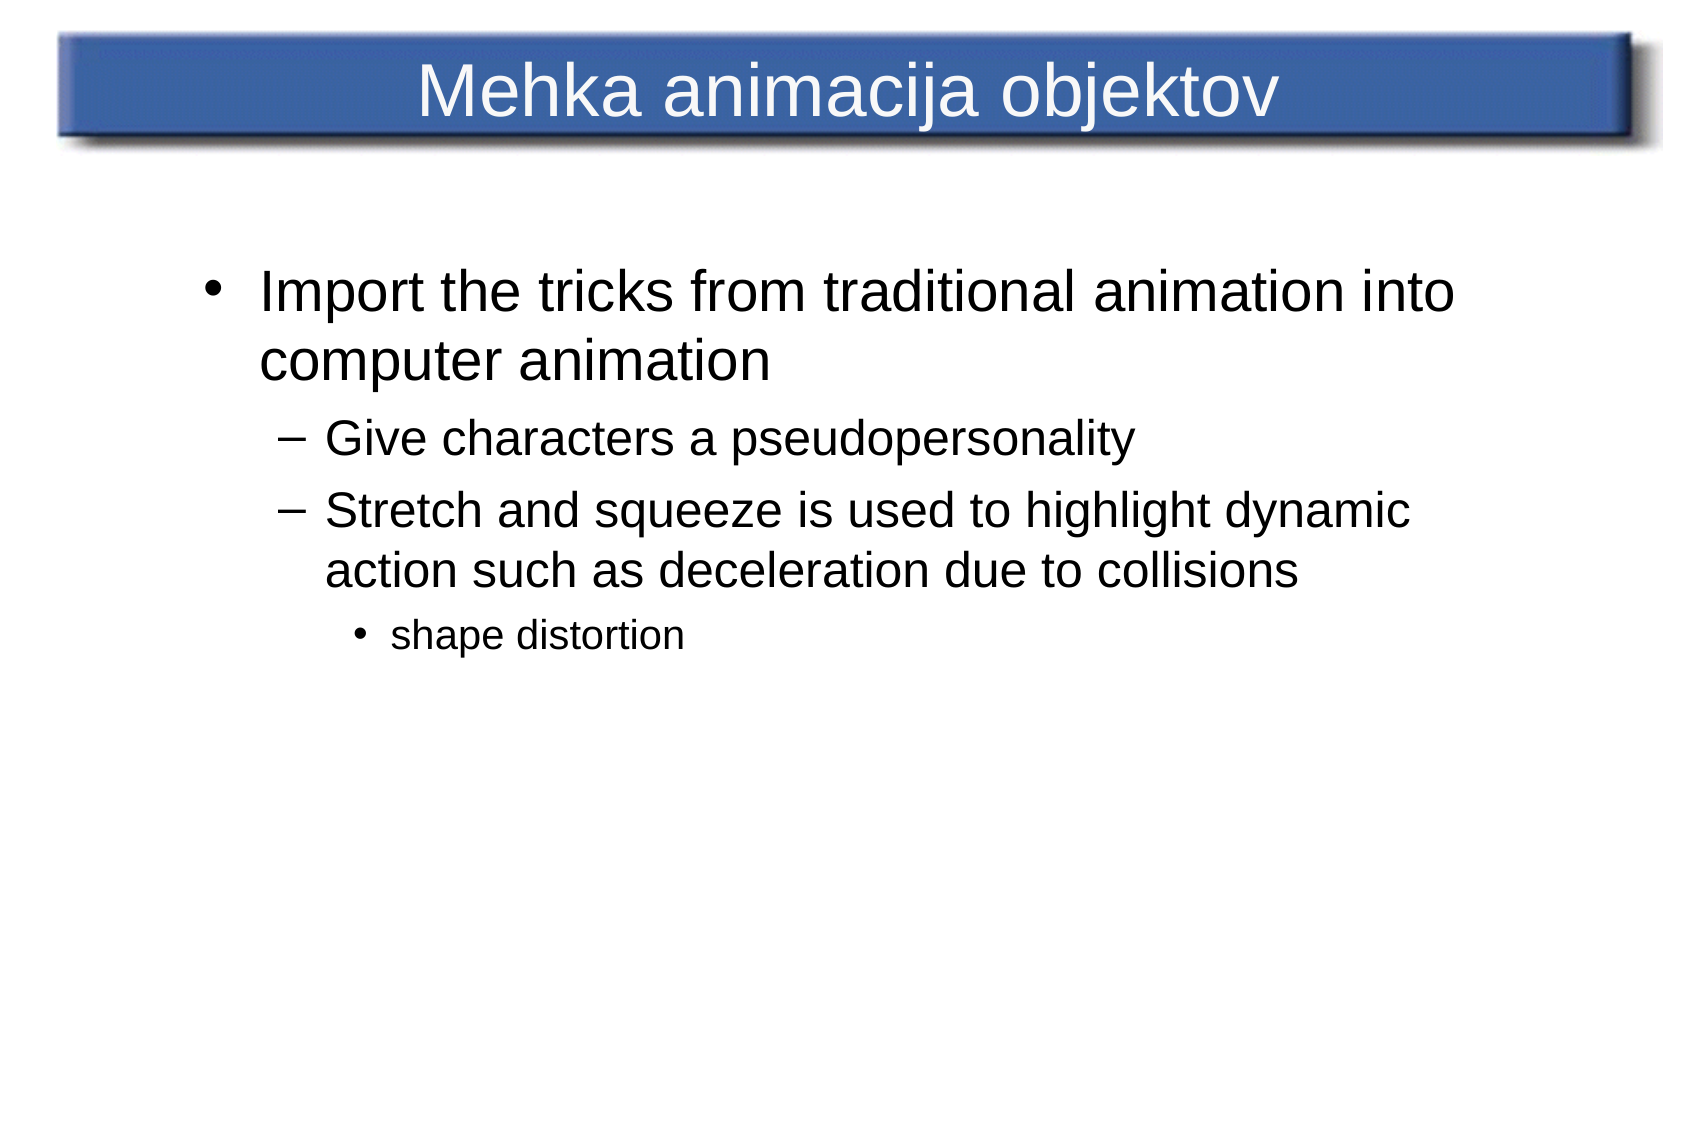

# Mehka animacija objektov
Import the tricks from traditional animation into computer animation
Give characters a pseudopersonality
Stretch and squeeze is used to highlight dynamic action such as deceleration due to collisions
shape distortion